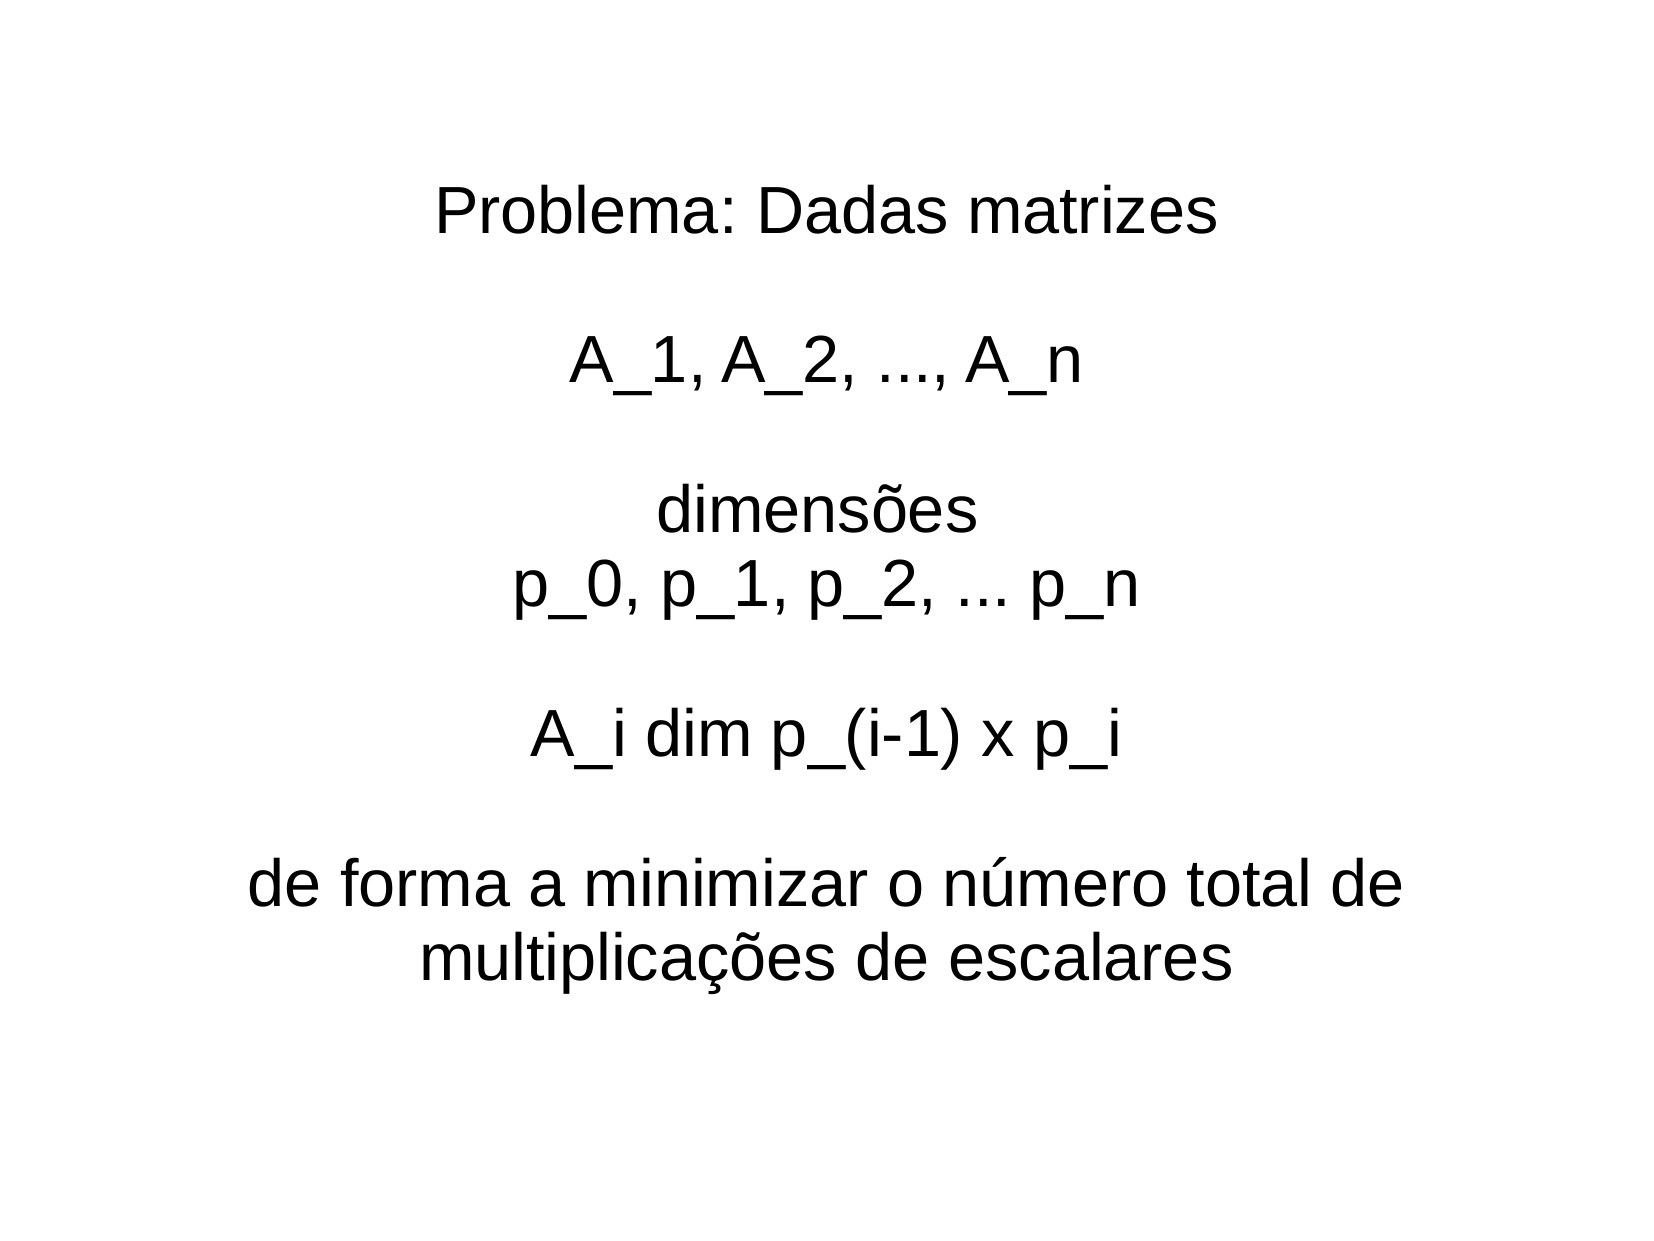

# Problema: Dadas matrizes
A_1, A_2, ..., A_n
dimensões
p_0, p_1, p_2, ... p_n
A_i dim p_(i-1) x p_i
de forma a minimizar o número total de multiplicações de escalares